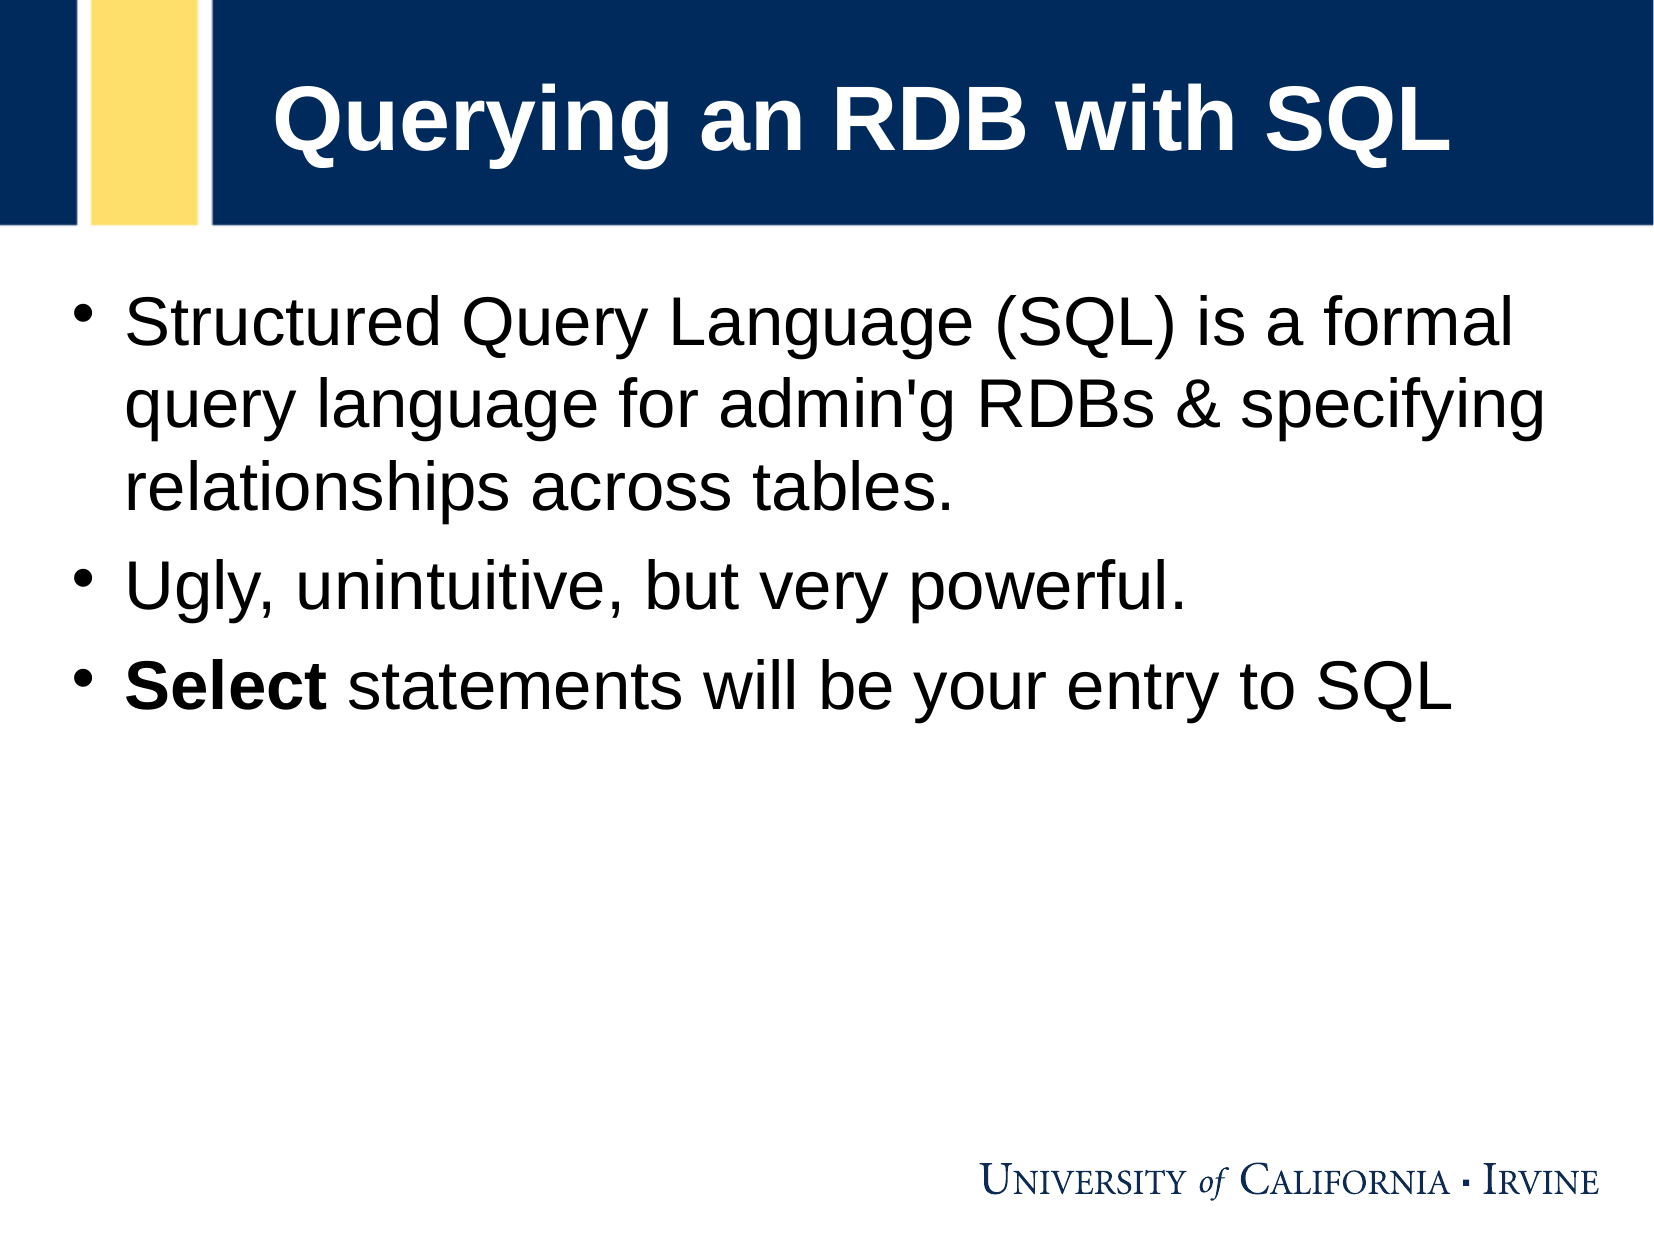

# Querying an RDB with SQL
Structured Query Language (SQL) is a formal query language for admin'g RDBs & specifying relationships across tables.
Ugly, unintuitive, but very powerful.
Select statements will be your entry to SQL